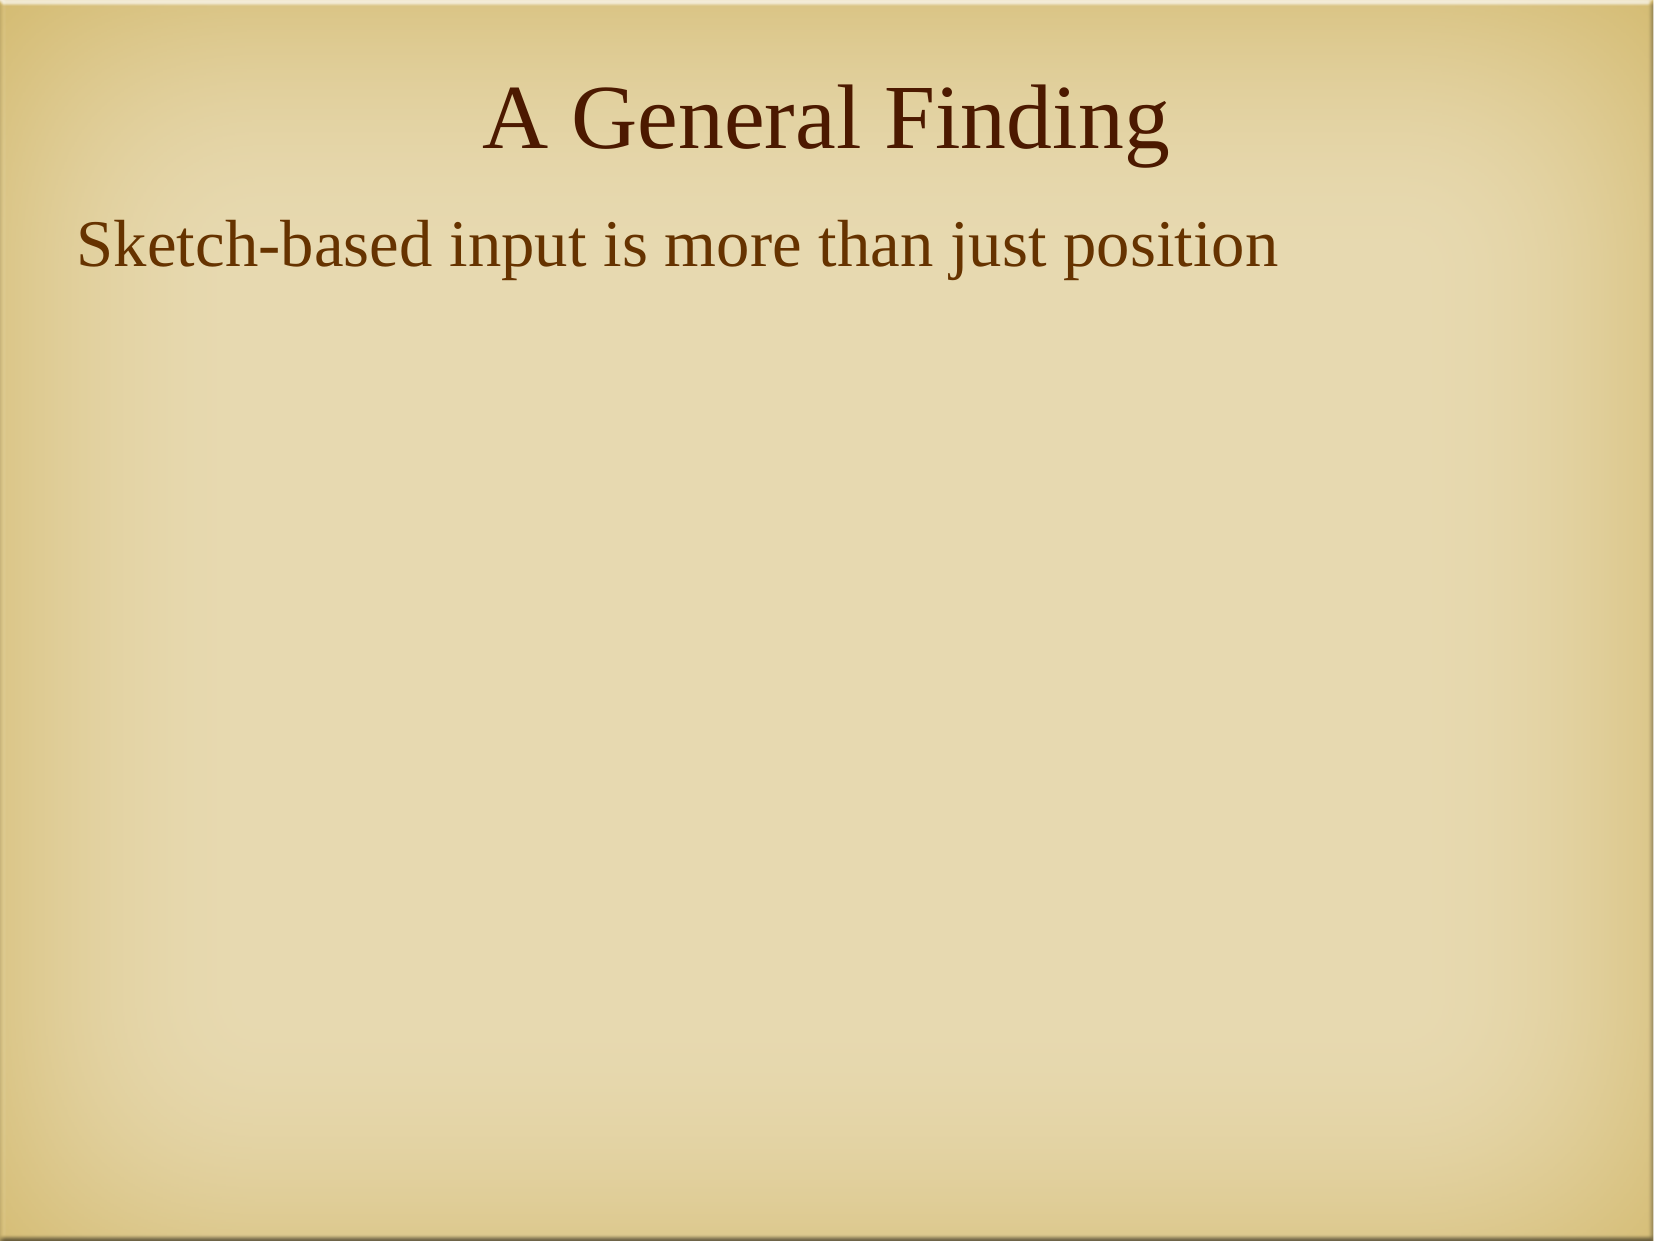

# A General Finding
Sketch-based input is more than just position